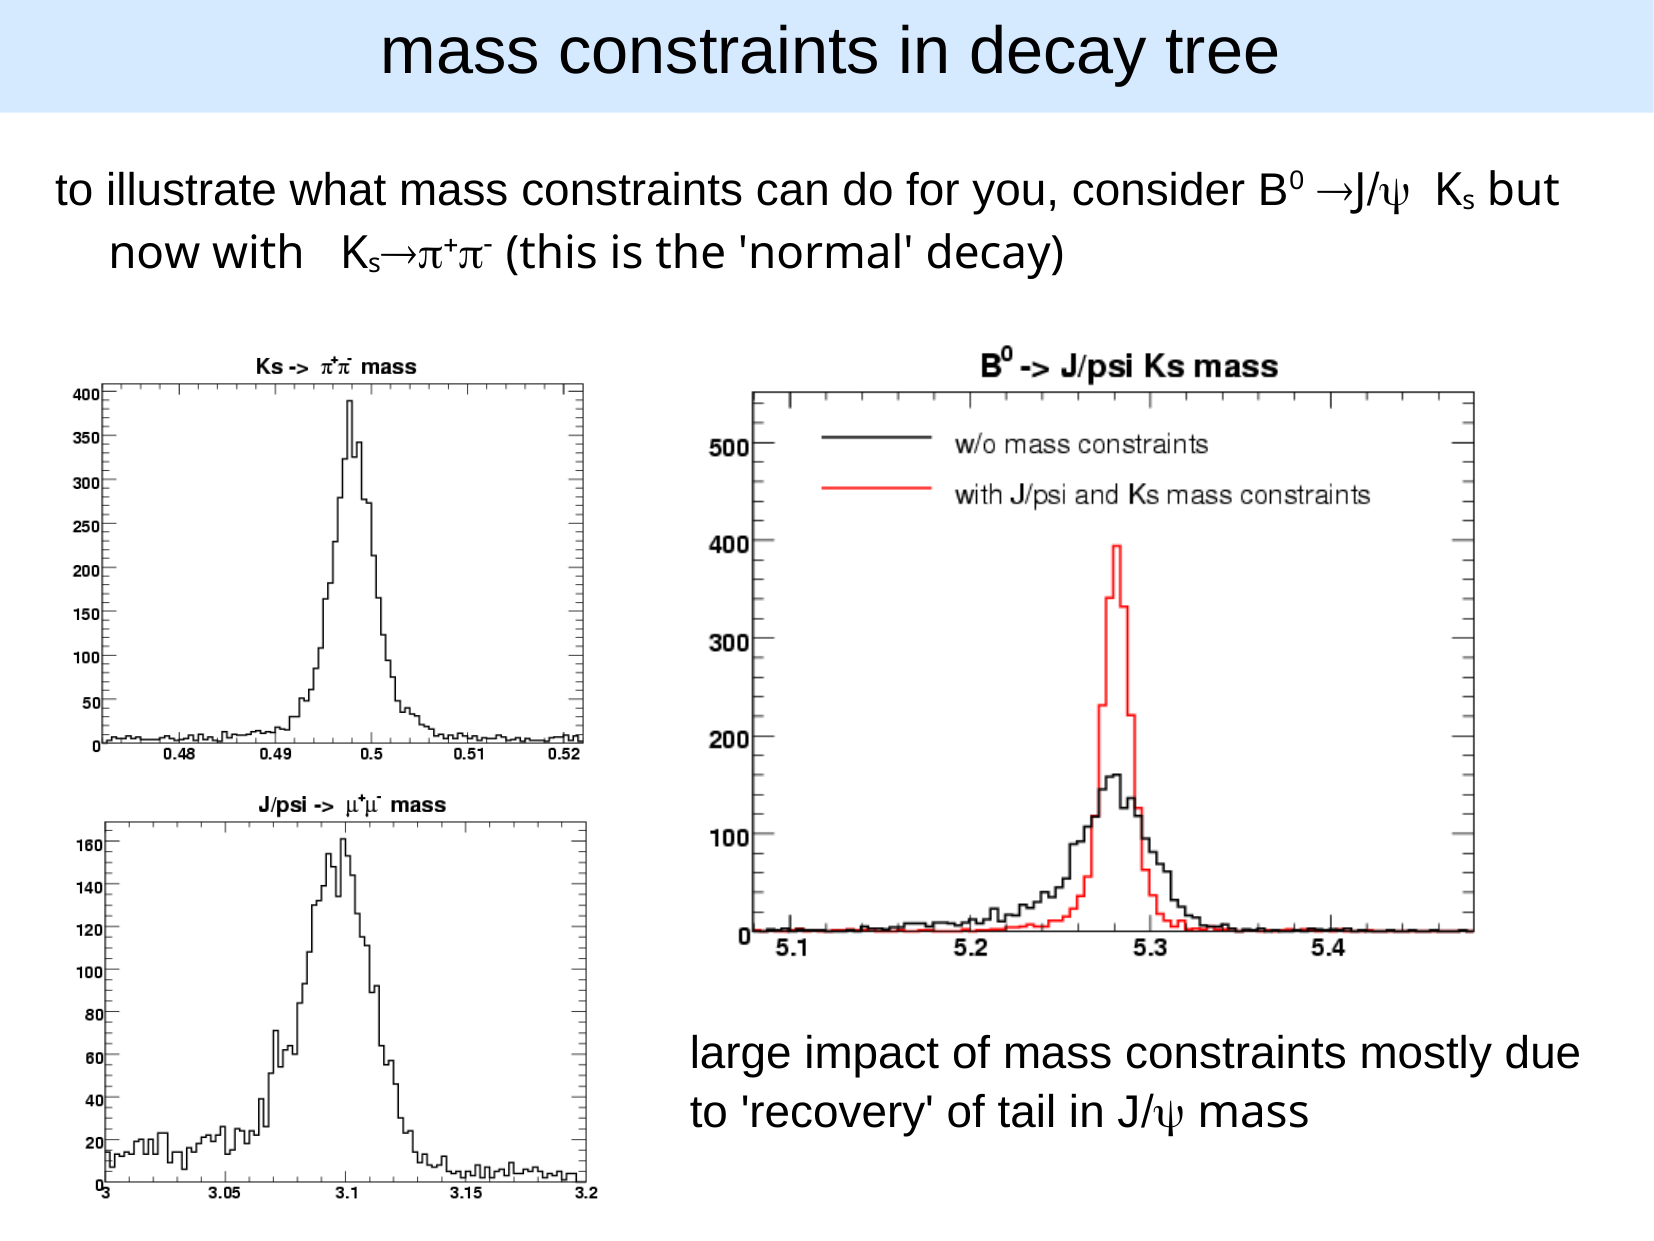

# mass constraints in decay tree
to illustrate what mass constraints can do for you, consider B0 J/ Ks but now with Ksp+p- (this is the 'normal' decay)
large impact of mass constraints mostly due to 'recovery' of tail in J/ mass